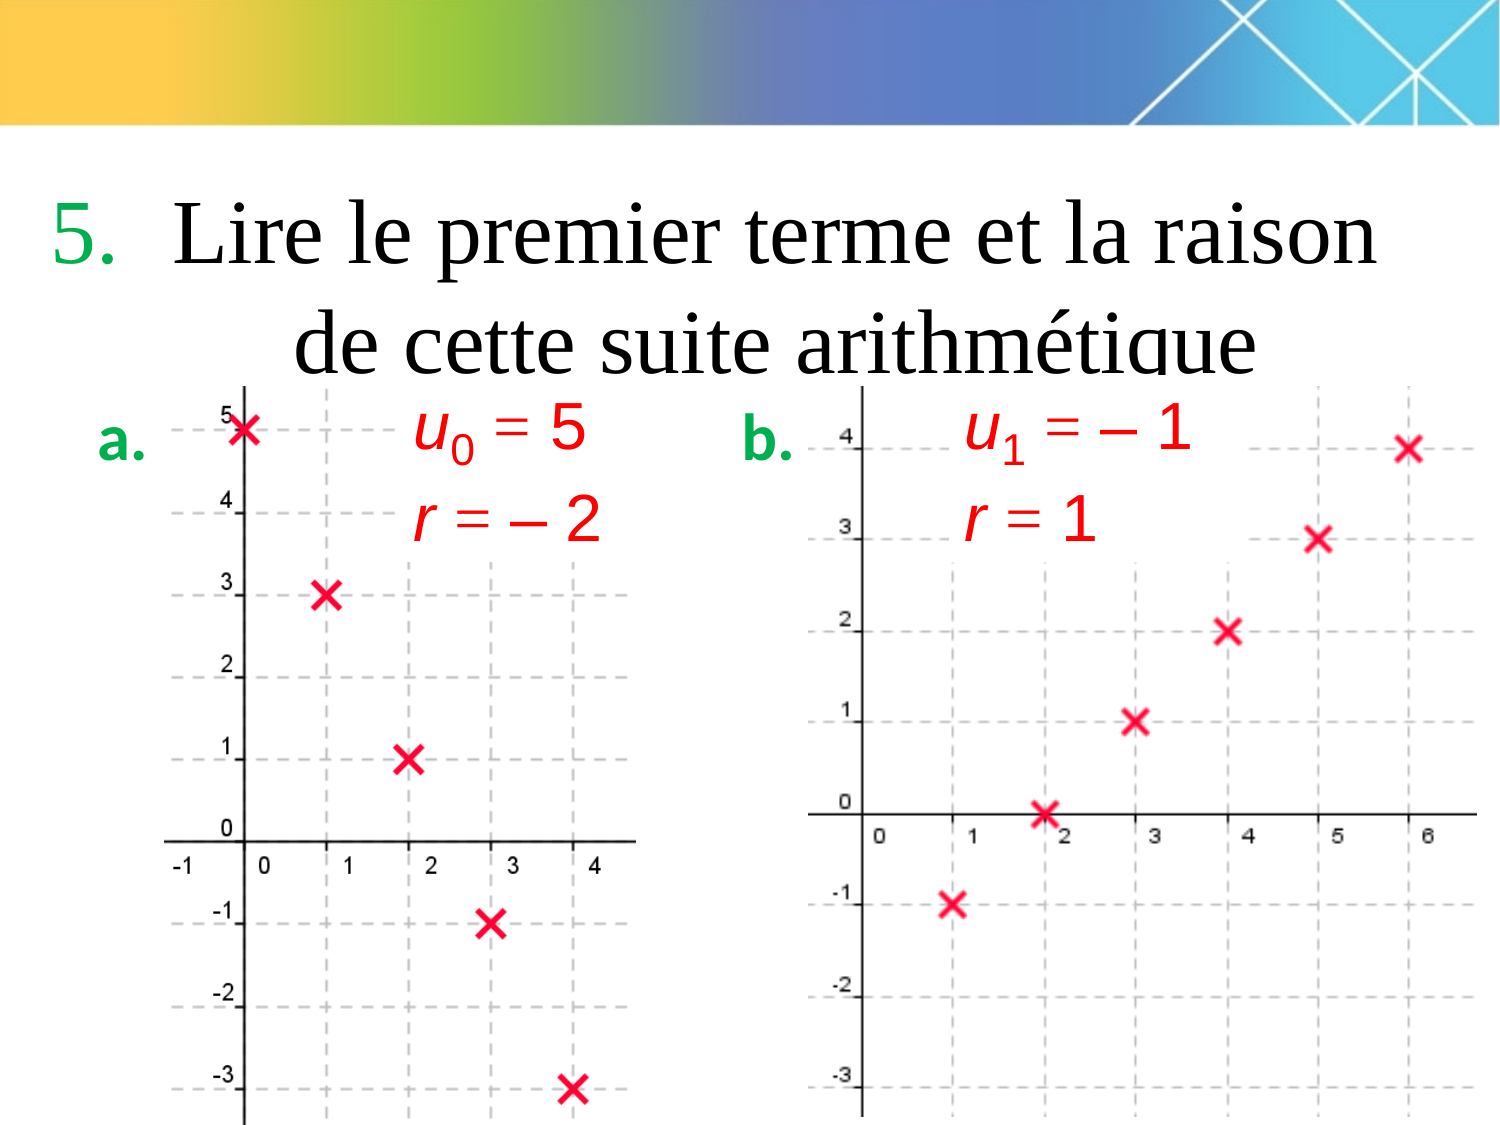

# Lire le premier terme et la raison de cette suite arithmétique
u0 = 5
r = – 2
u1 = – 1
r = 1
a.
b.